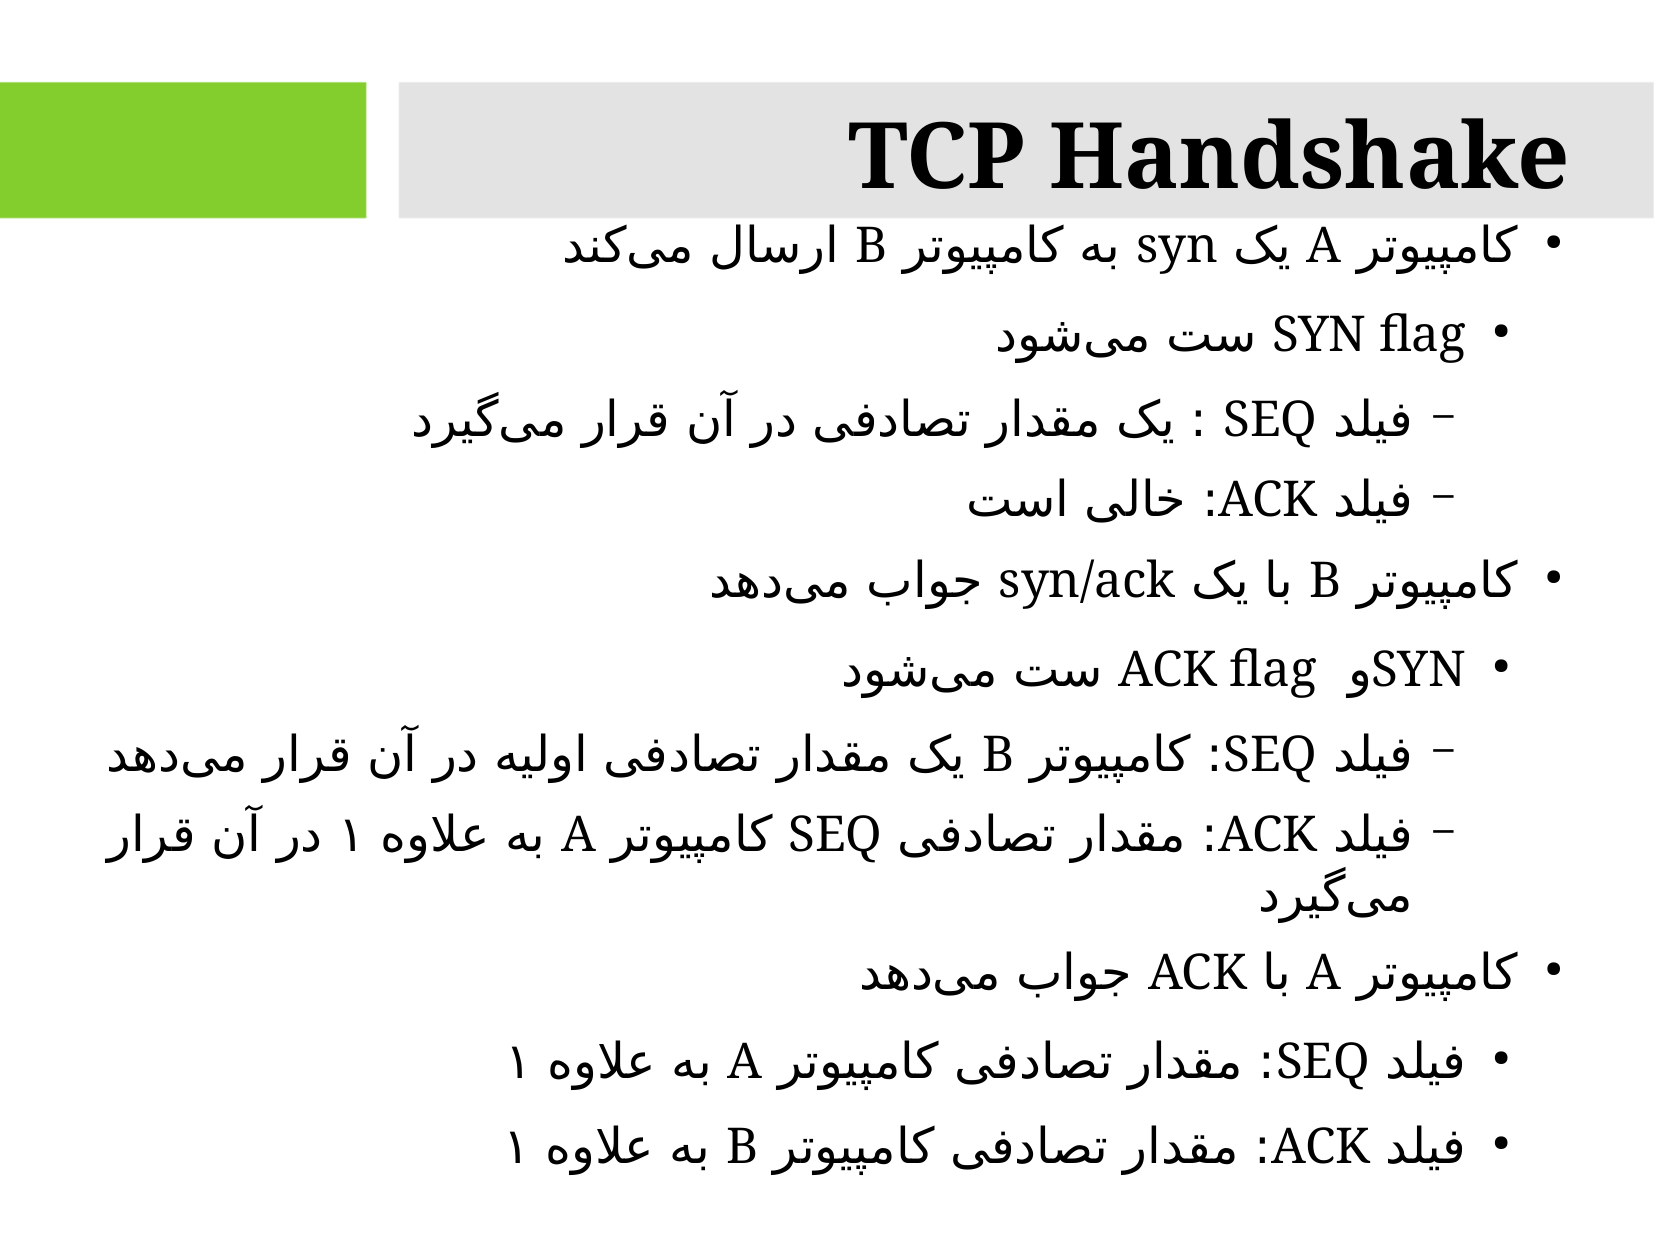

# TCP Handshake
کامپیوتر A یک syn به کامپیوتر B ارسال می‌کند
SYN flag ست می‌شود
فیلد SEQ : یک مقدار تصادفی در آن قرار می‌گیرد
فیلد ACK: خالی است
کامپیوتر B با یک syn/ack جواب می‌دهد
SYNو ACK flag ست می‌شود
فیلد SEQ: کامپیوتر B یک مقدار تصادفی اولیه در آن قرار می‌دهد
فیلد ACK: مقدار تصادفی SEQ کامپیوتر A به علاوه ۱ در آن قرار می‌گیرد
کامپیوتر A با ACK جواب می‌دهد
فیلد SEQ: مقدار تصادفی کامپیوتر A به علاوه ۱
فیلد ACK: مقدار تصادفی کامپیوتر B به علاوه ۱